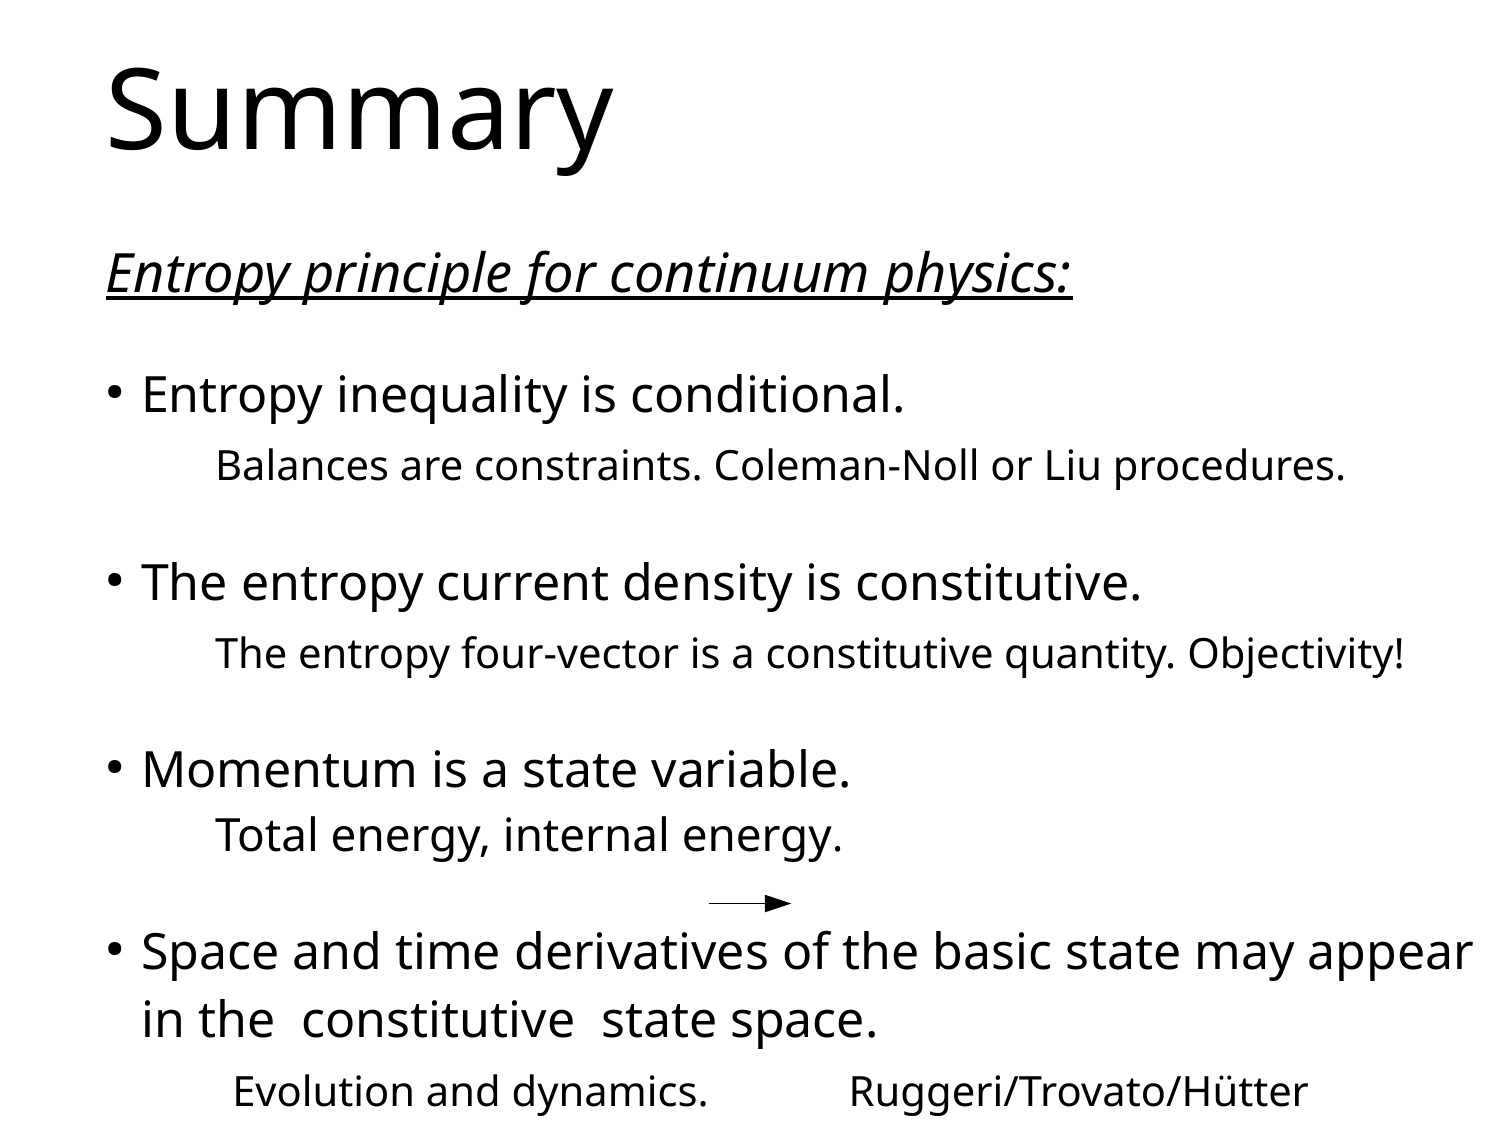

Summary
Entropy principle for continuum physics:
Entropy inequality is conditional.
	Balances are constraints. Coleman-Noll or Liu procedures.
The entropy current density is constitutive.
	The entropy four-vector is a constitutive quantity. Objectivity!
Momentum is a state variable.
	Total energy, internal energy.
Space and time derivatives of the basic state may appear
in the constitutive state space.
 Evolution and dynamics. Ruggeri/Trovato/Hütter
Stability is a benchmark.
 Linear stability is necessary.